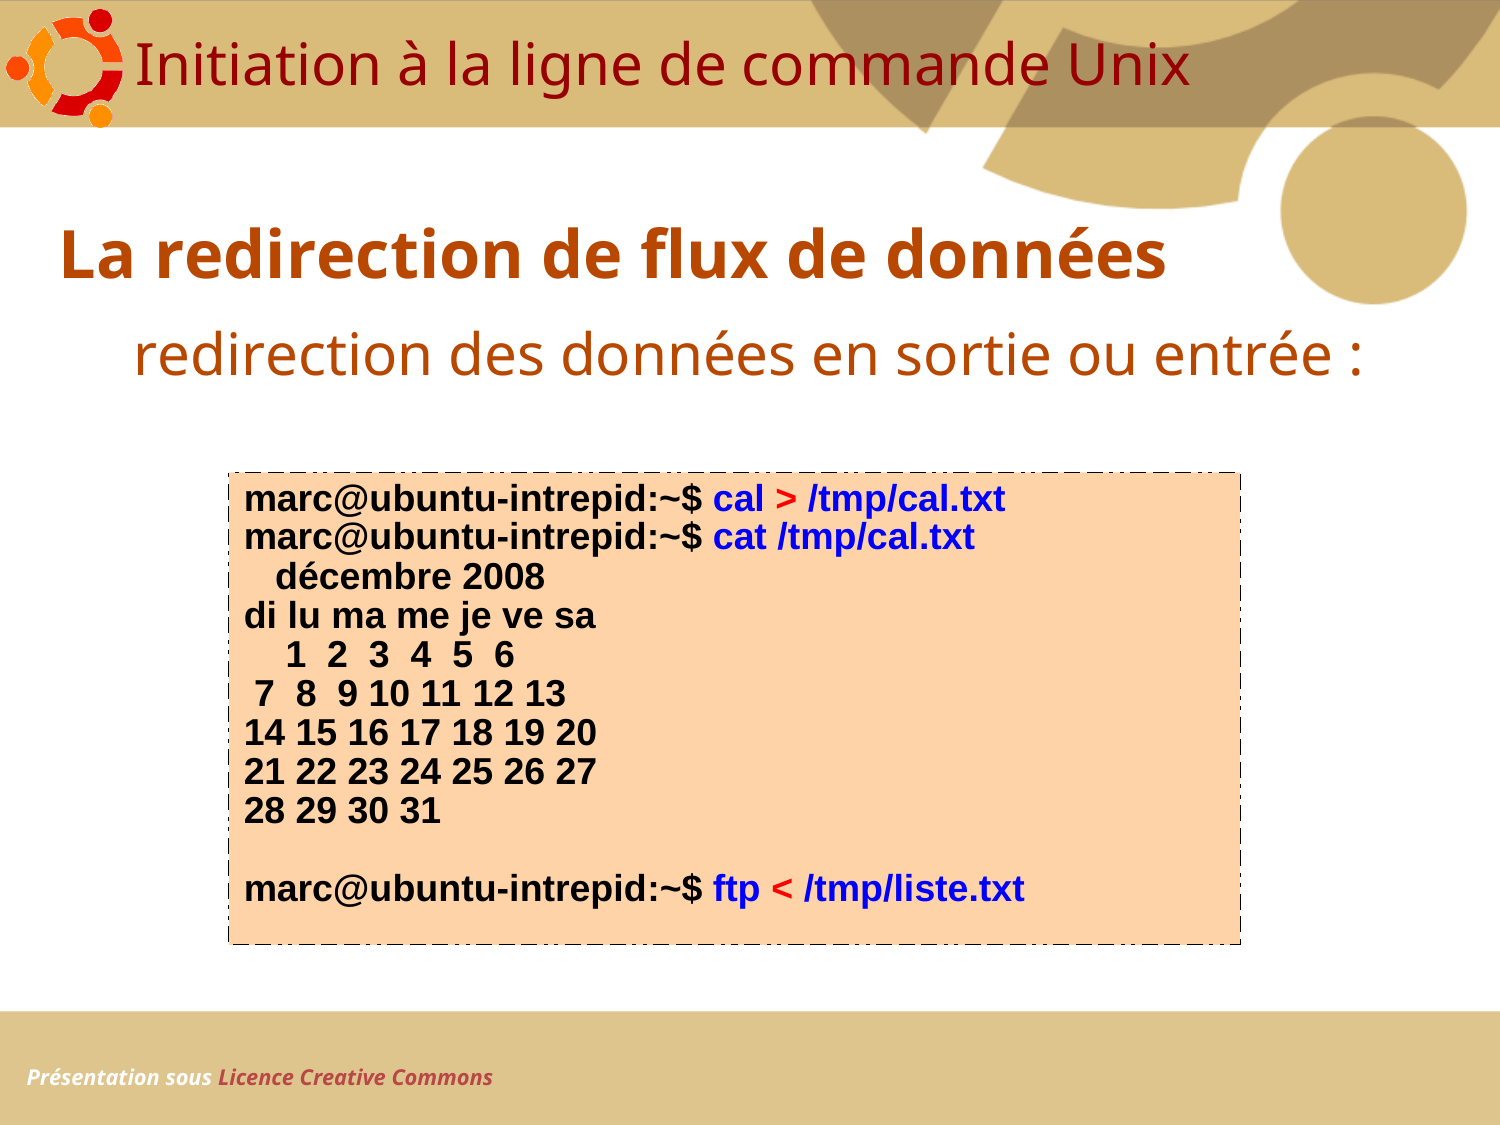

# Initiation à la ligne de commande Unix
La redirection de flux de données
redirection des données en sortie ou entrée :
marc@ubuntu-intrepid:~$ cal > /tmp/cal.txt
marc@ubuntu-intrepid:~$ cat /tmp/cal.txt
 décembre 2008
di lu ma me je ve sa
 1 2 3 4 5 6
 7 8 9 10 11 12 13
14 15 16 17 18 19 20
21 22 23 24 25 26 27
28 29 30 31
marc@ubuntu-intrepid:~$ ftp < /tmp/liste.txt